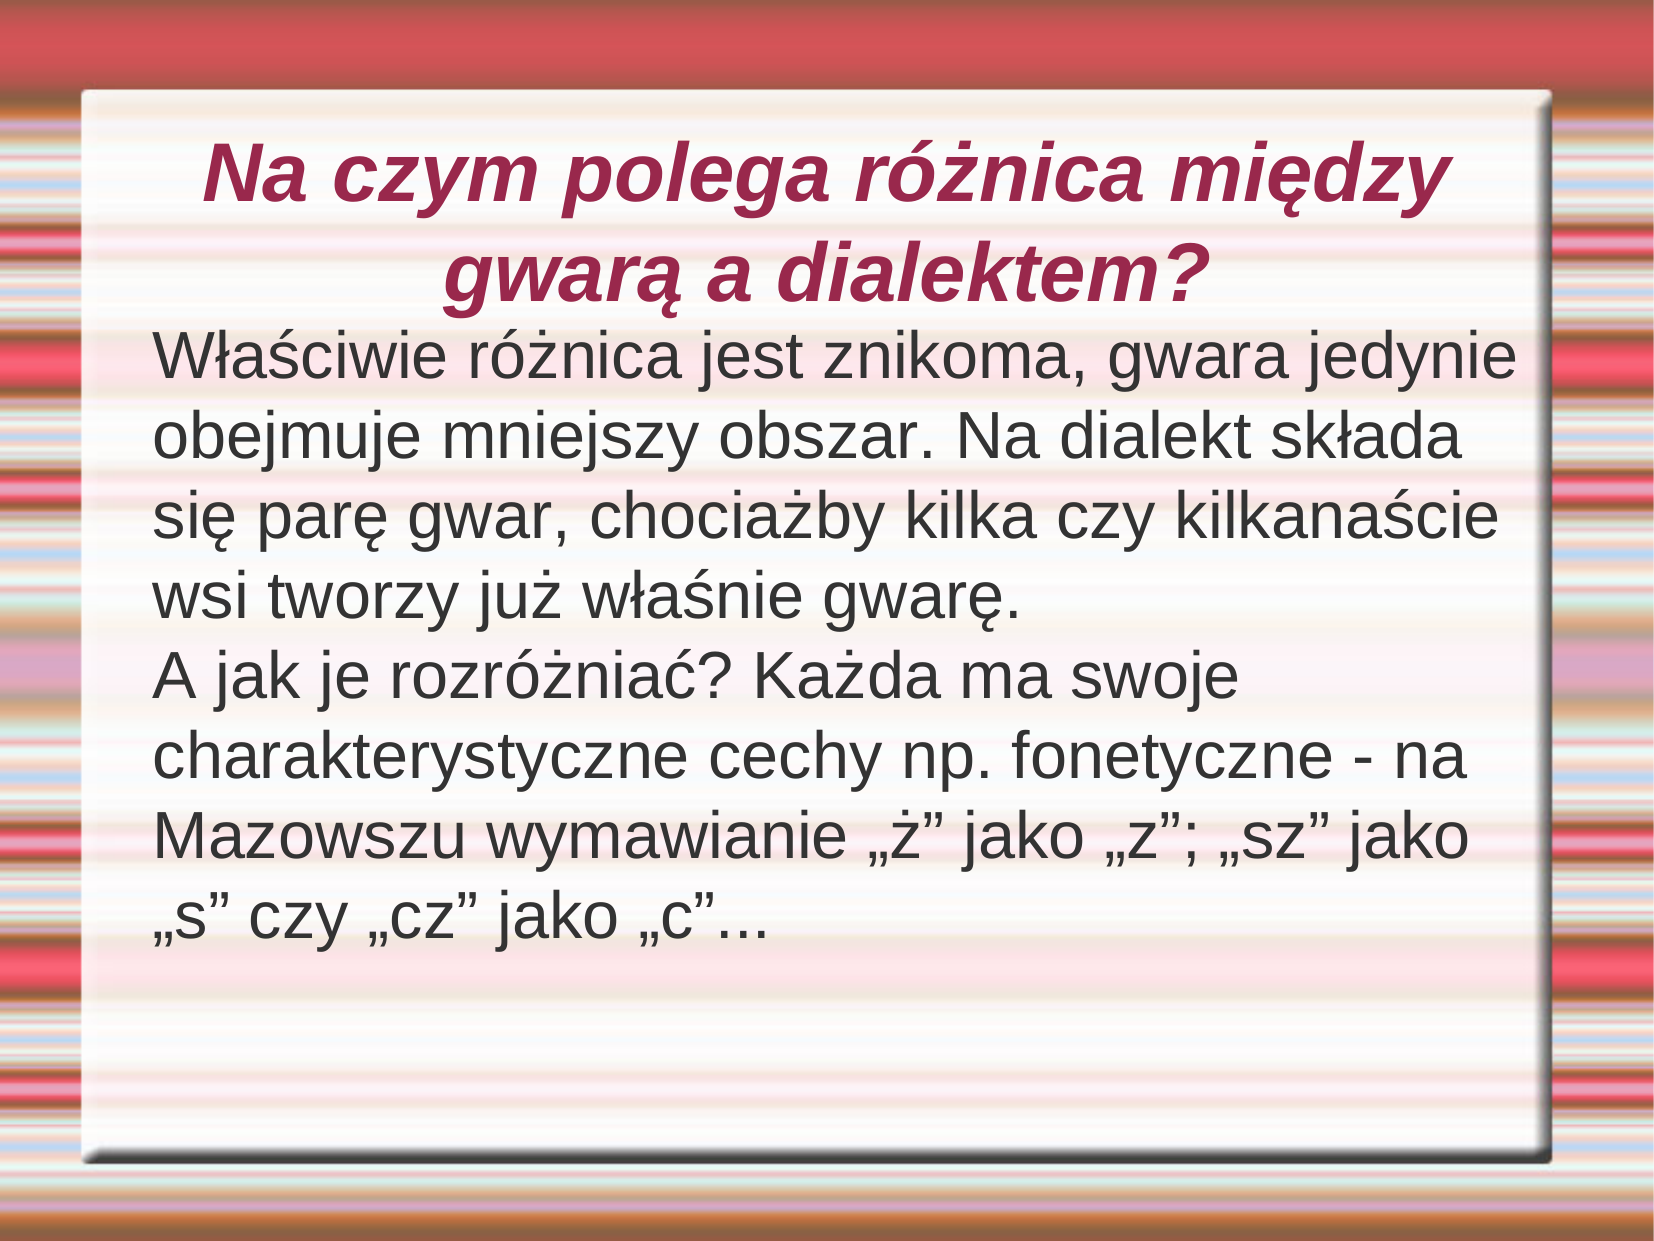

# Na czym polega różnica między gwarą a dialektem?
Właściwie różnica jest znikoma, gwara jedynie obejmuje mniejszy obszar. Na dialekt składa się parę gwar, chociażby kilka czy kilkanaście wsi tworzy już właśnie gwarę.
A jak je rozróżniać? Każda ma swoje charakterystyczne cechy np. fonetyczne - na Mazowszu wymawianie „ż” jako „z”; „sz” jako „s” czy „cz” jako „c”...